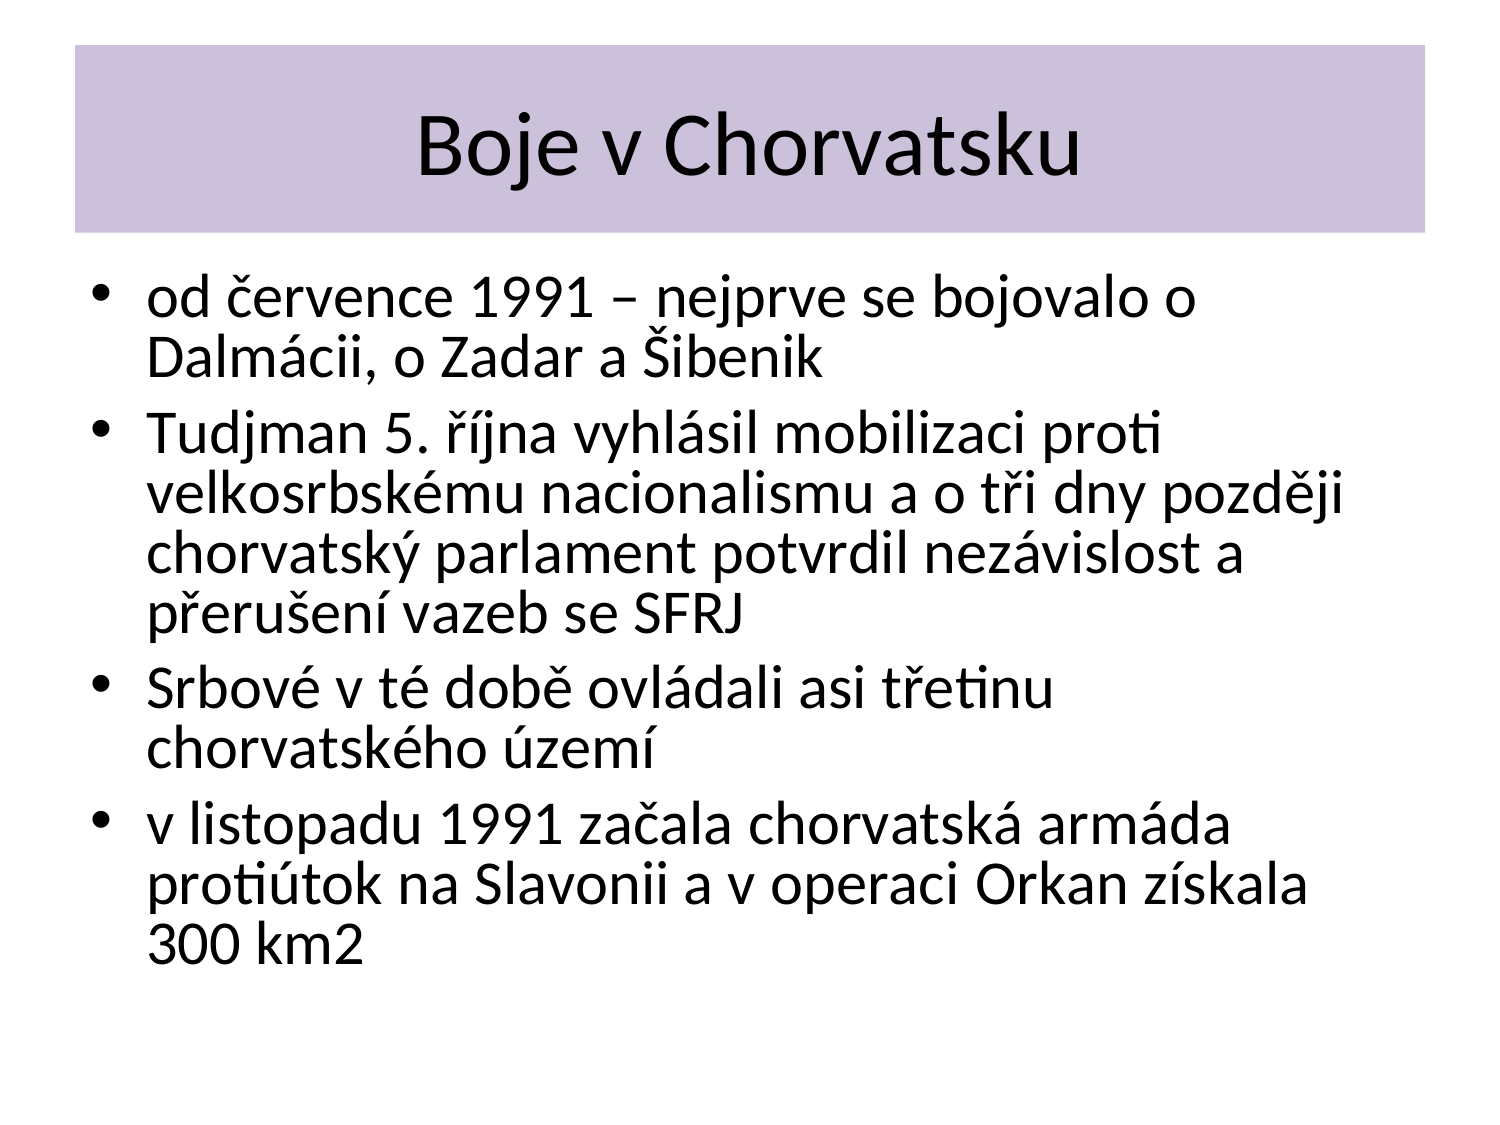

# Boje v Chorvatsku
od července 1991 – nejprve se bojovalo o Dalmácii, o Zadar a Šibenik
Tudjman 5. října vyhlásil mobilizaci proti velkosrbskému nacionalismu a o tři dny později chorvatský parlament potvrdil nezávislost a přerušení vazeb se SFRJ
Srbové v té době ovládali asi třetinu chorvatského území
v listopadu 1991 začala chorvatská armáda protiútok na Slavonii a v operaci Orkan získala 300 km2